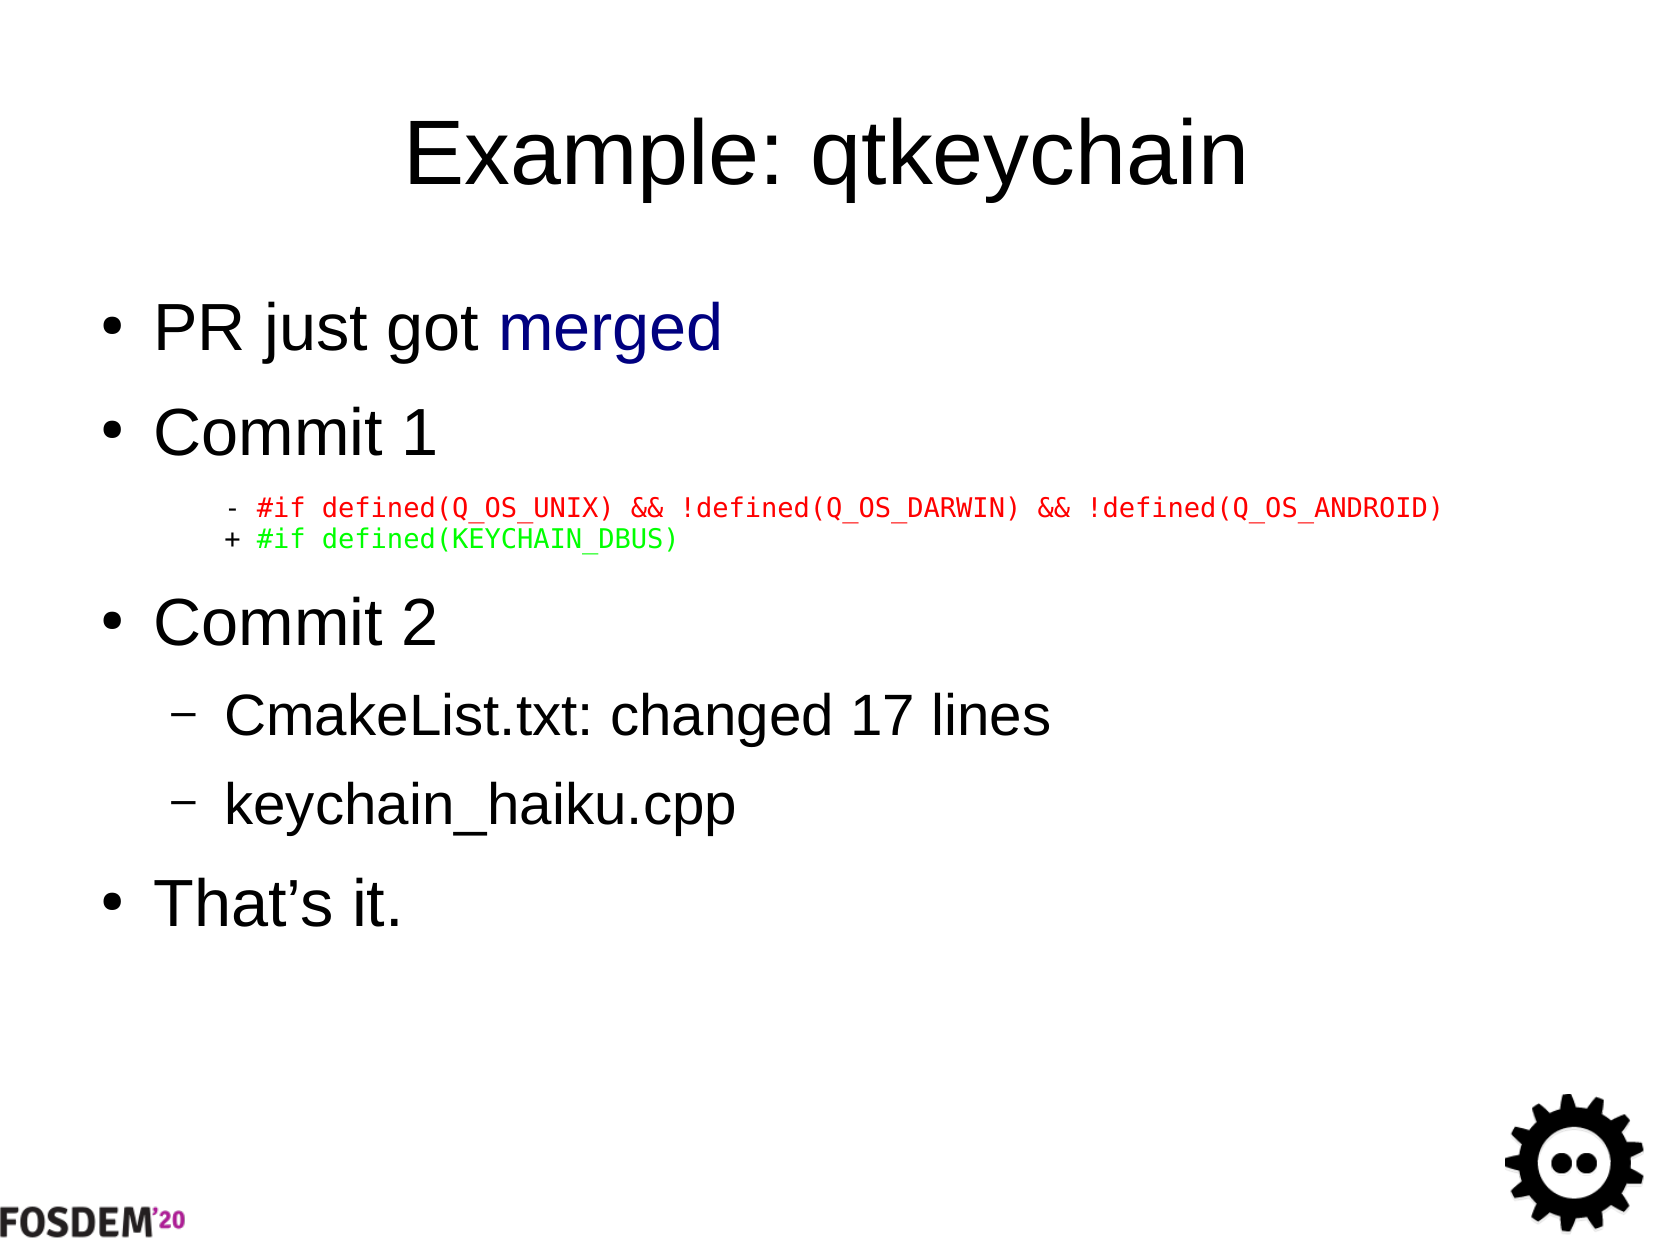

# Example: qtkeychain
PR just got merged
Commit 1
- #if defined(Q_OS_UNIX) && !defined(Q_OS_DARWIN) && !defined(Q_OS_ANDROID)
+ #if defined(KEYCHAIN_DBUS)
Commit 2
CmakeList.txt: changed 17 lines
keychain_haiku.cpp
That’s it.